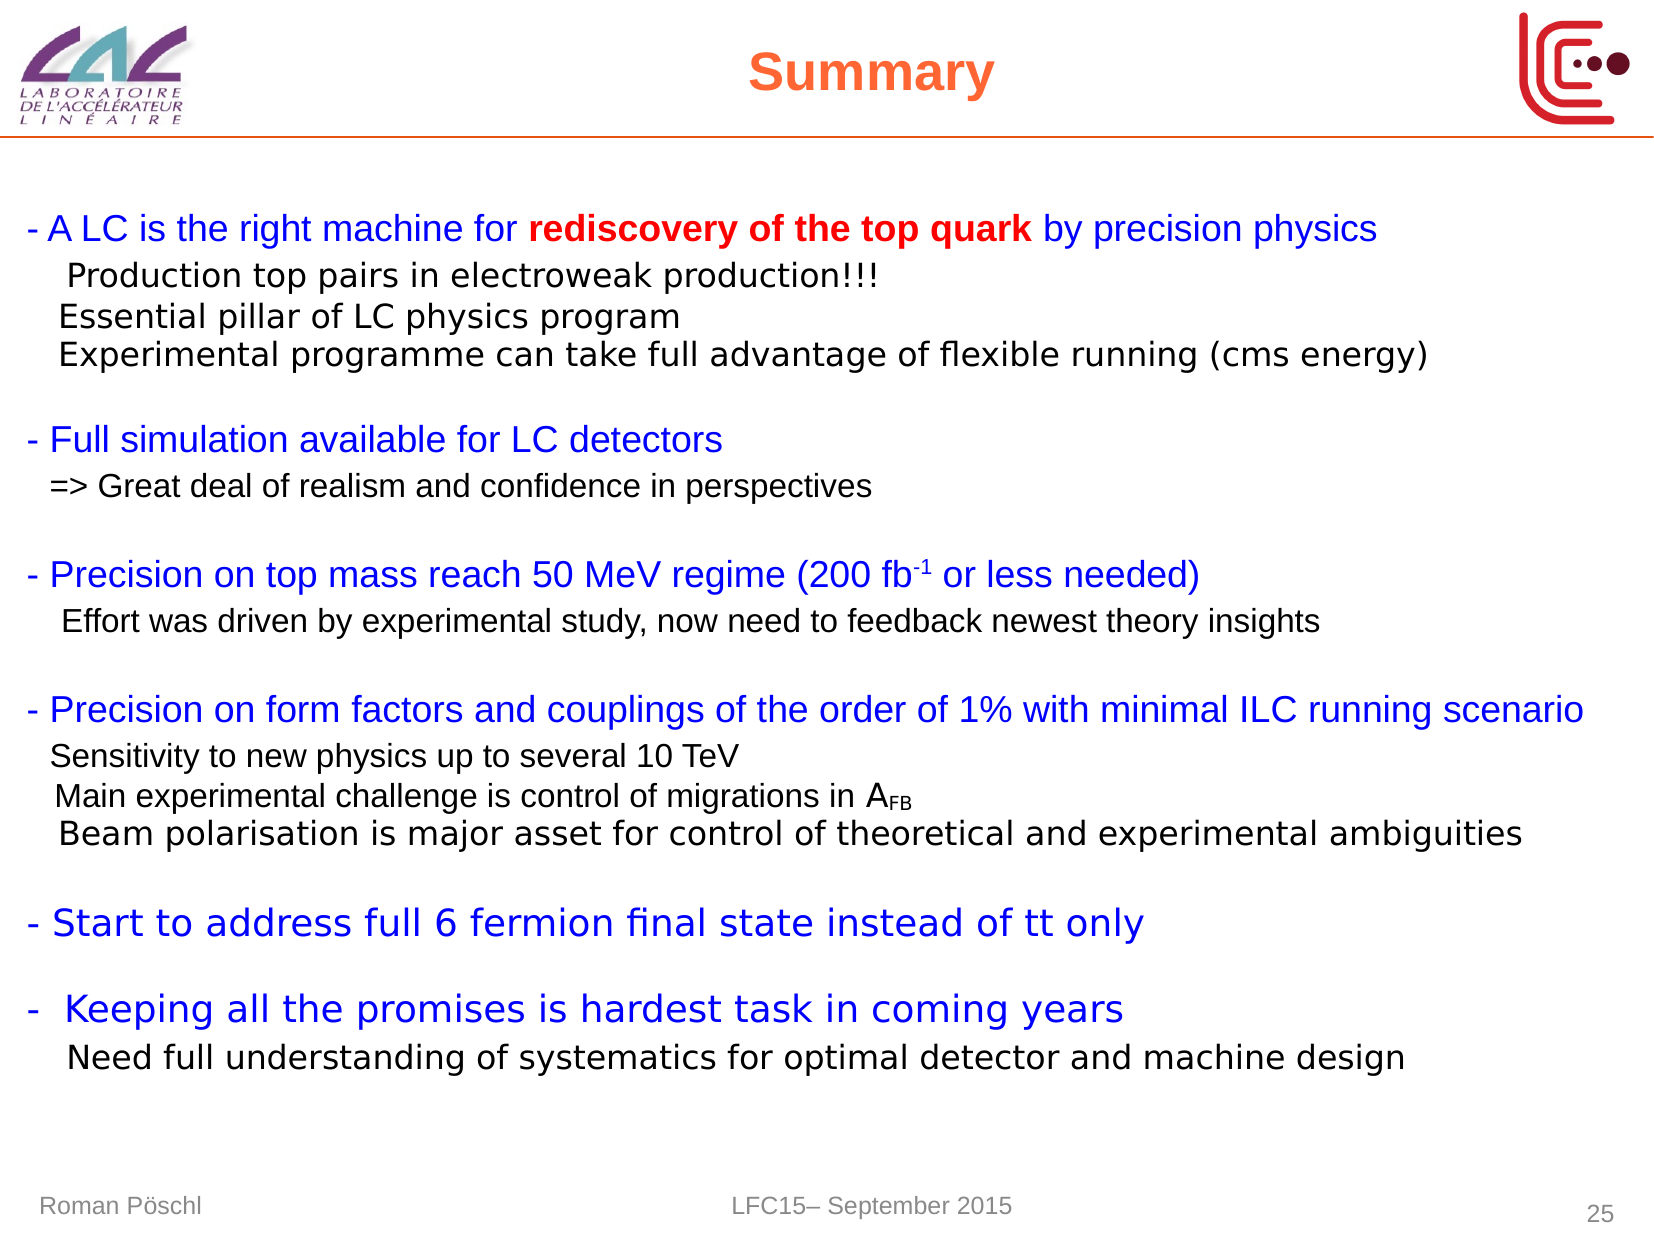

# Summary
- A LC is the right machine for rediscovery of the top quark by precision physics
 Production top pairs in electroweak production!!!
 Essential pillar of LC physics program
 Experimental programme can take full advantage of flexible running (cms energy)
- Full simulation available for LC detectors
 => Great deal of realism and confidence in perspectives
- Precision on top mass reach 50 MeV regime (200 fb-1 or less needed)
 Effort was driven by experimental study, now need to feedback newest theory insights
- Precision on form factors and couplings of the order of 1% with minimal ILC running scenario
 Sensitivity to new physics up to several 10 TeV
 Main experimental challenge is control of migrations in AFB
 Beam polarisation is major asset for control of theoretical and experimental ambiguities
- Start to address full 6 fermion final state instead of tt only
- Keeping all the promises is hardest task in coming years
 Need full understanding of systematics for optimal detector and machine design